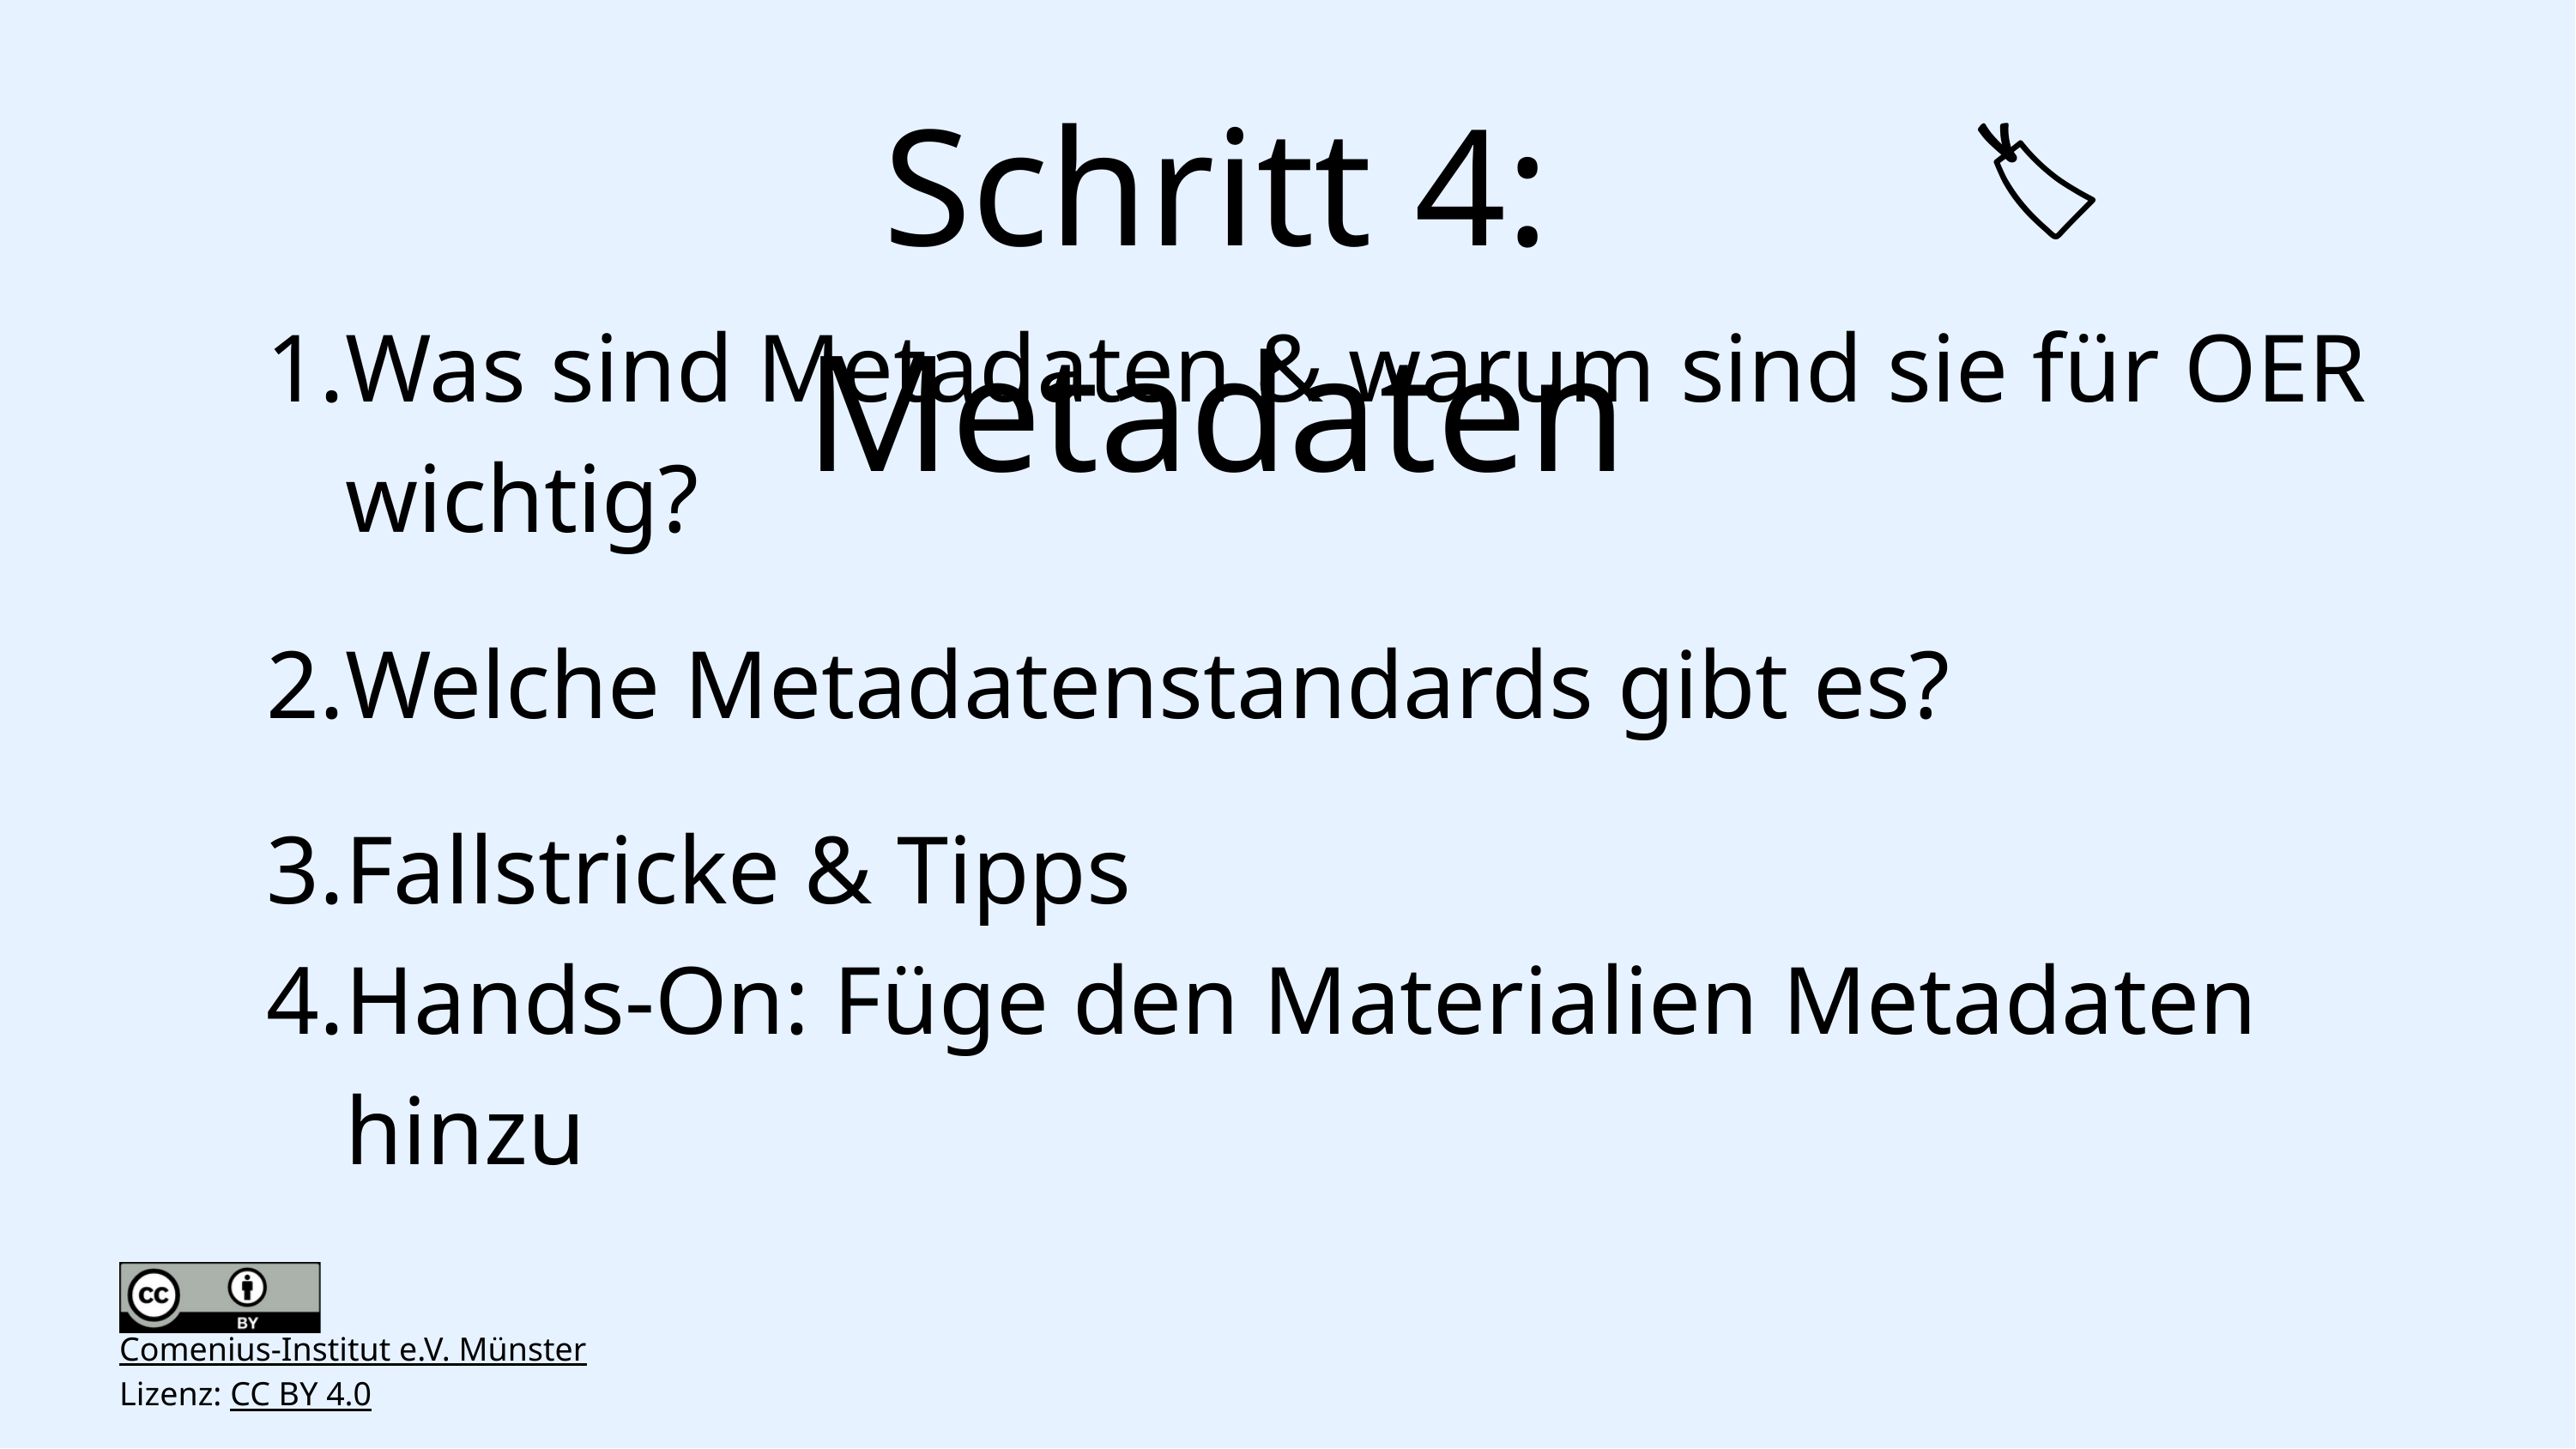

Schritt 4: Metadaten
🏷️
Was sind Metadaten & warum sind sie für OER wichtig?
Welche Metadatenstandards gibt es?
Fallstricke & Tipps
Hands-On: Füge den Materialien Metadaten hinzu
Comenius-Institut e.V. Münster
Lizenz: CC BY 4.0